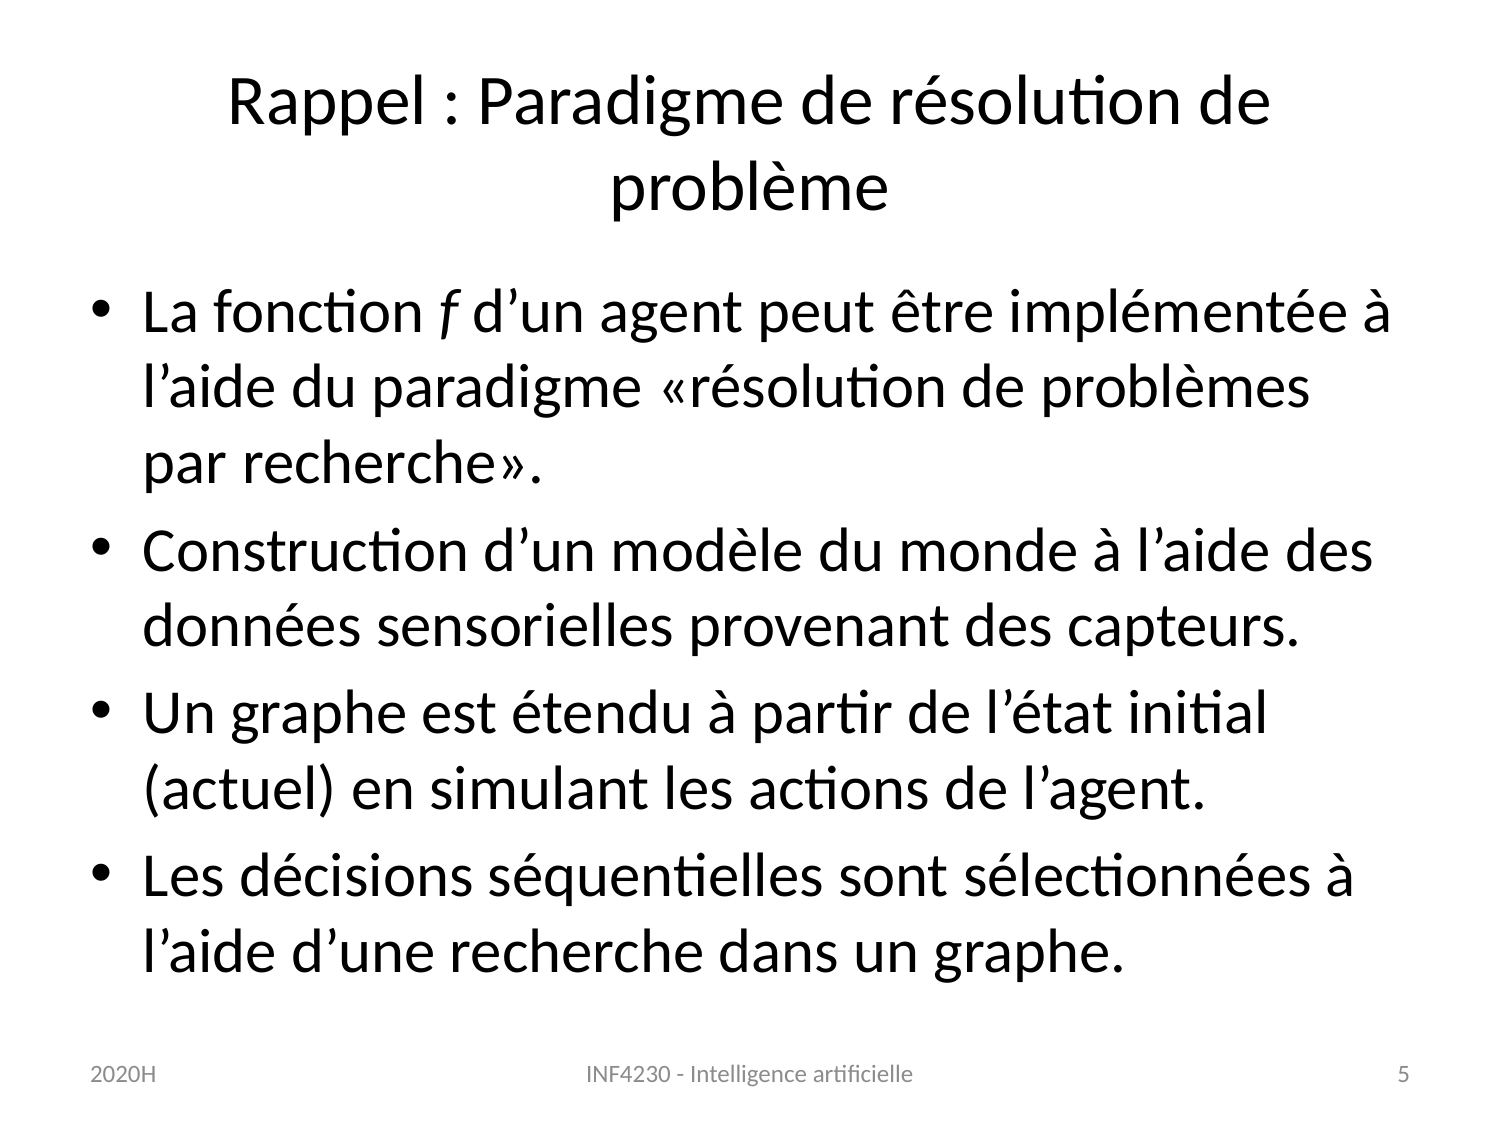

# Rappel : Paradigme de résolution de problème
La fonction f d’un agent peut être implémentée à l’aide du paradigme «résolution de problèmes par recherche».
Construction d’un modèle du monde à l’aide des données sensorielles provenant des capteurs.
Un graphe est étendu à partir de l’état initial (actuel) en simulant les actions de l’agent.
Les décisions séquentielles sont sélectionnées à l’aide d’une recherche dans un graphe.
2020H
INF4230 - Intelligence artificielle